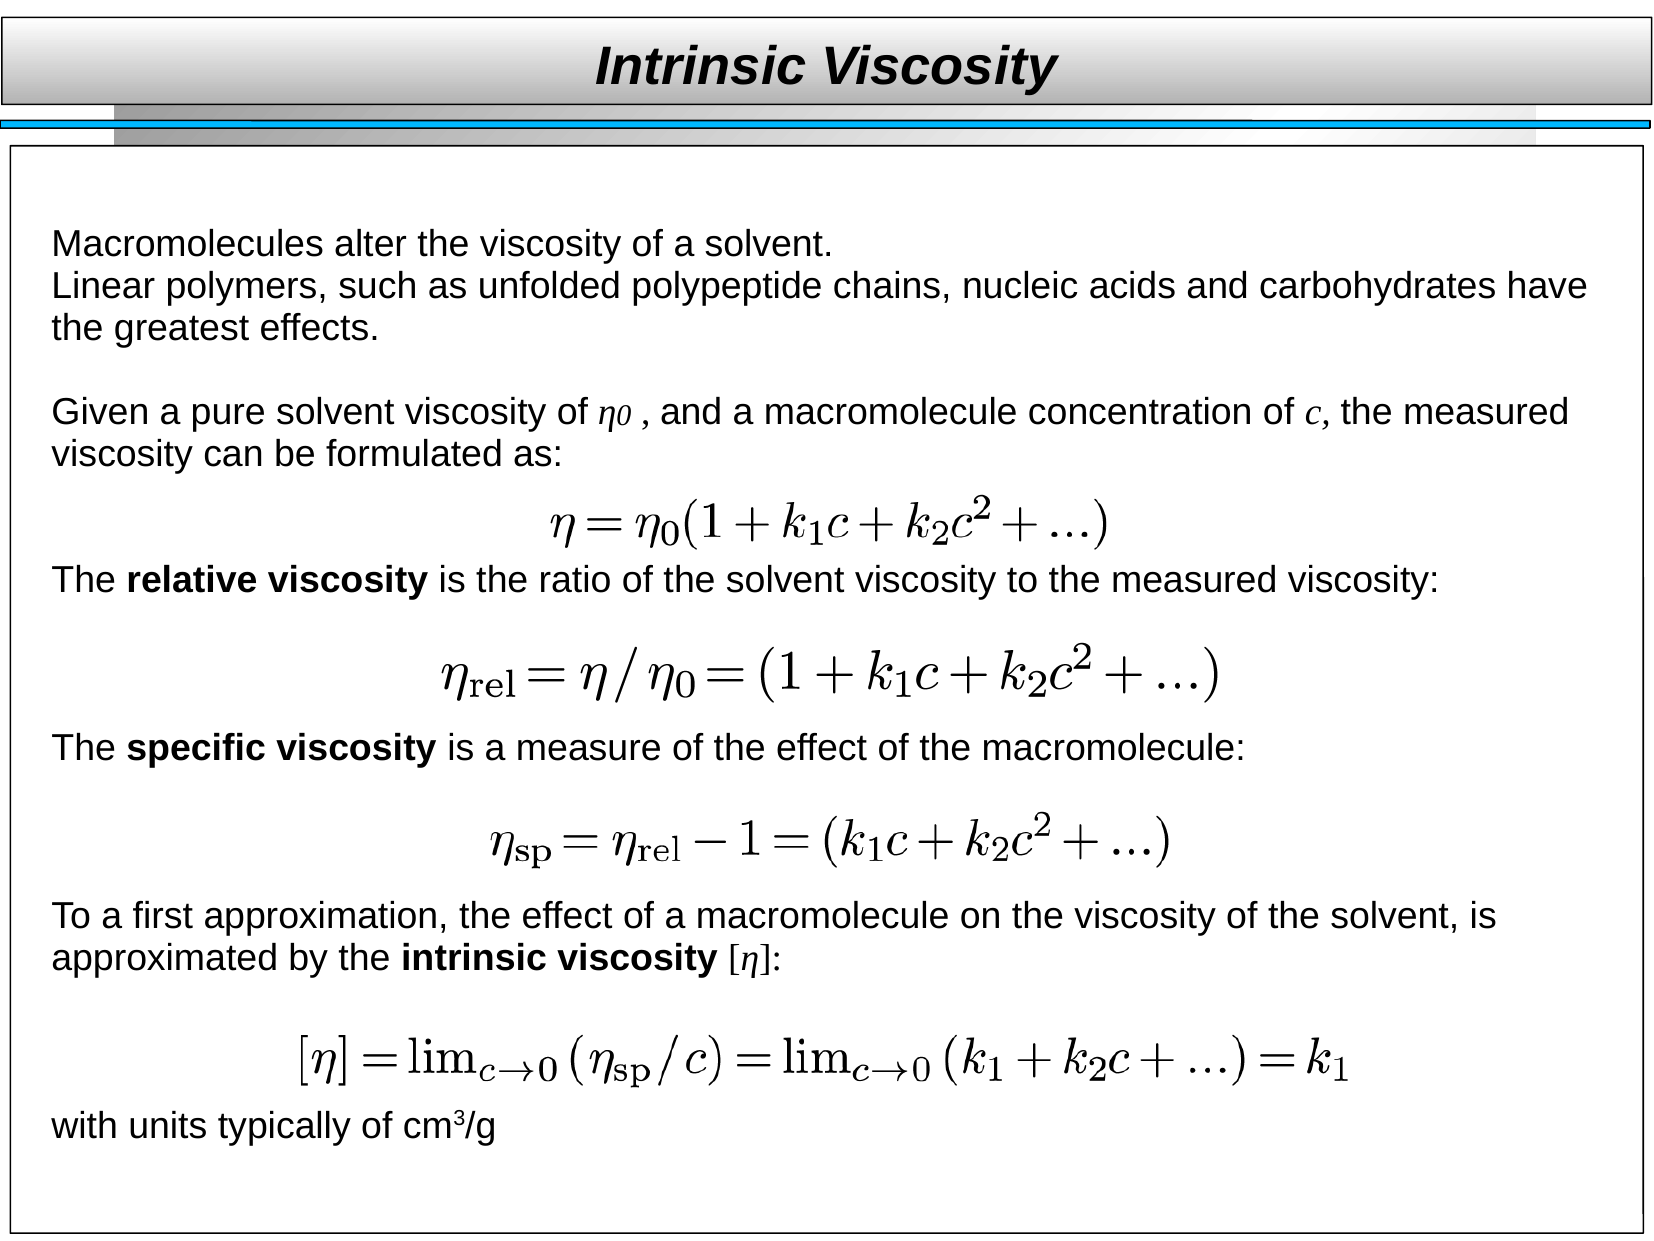

Intrinsic Viscosity
Macromolecules alter the viscosity of a solvent.
Linear polymers, such as unfolded polypeptide chains, nucleic acids and carbohydrates have the greatest effects.
Given a pure solvent viscosity of η0 , and a macromolecule concentration of c, the measured viscosity can be formulated as:
The relative viscosity is the ratio of the solvent viscosity to the measured viscosity:
The specific viscosity is a measure of the effect of the macromolecule:
To a first approximation, the effect of a macromolecule on the viscosity of the solvent, is
approximated by the intrinsic viscosity [η]:
with units typically of cm3/g